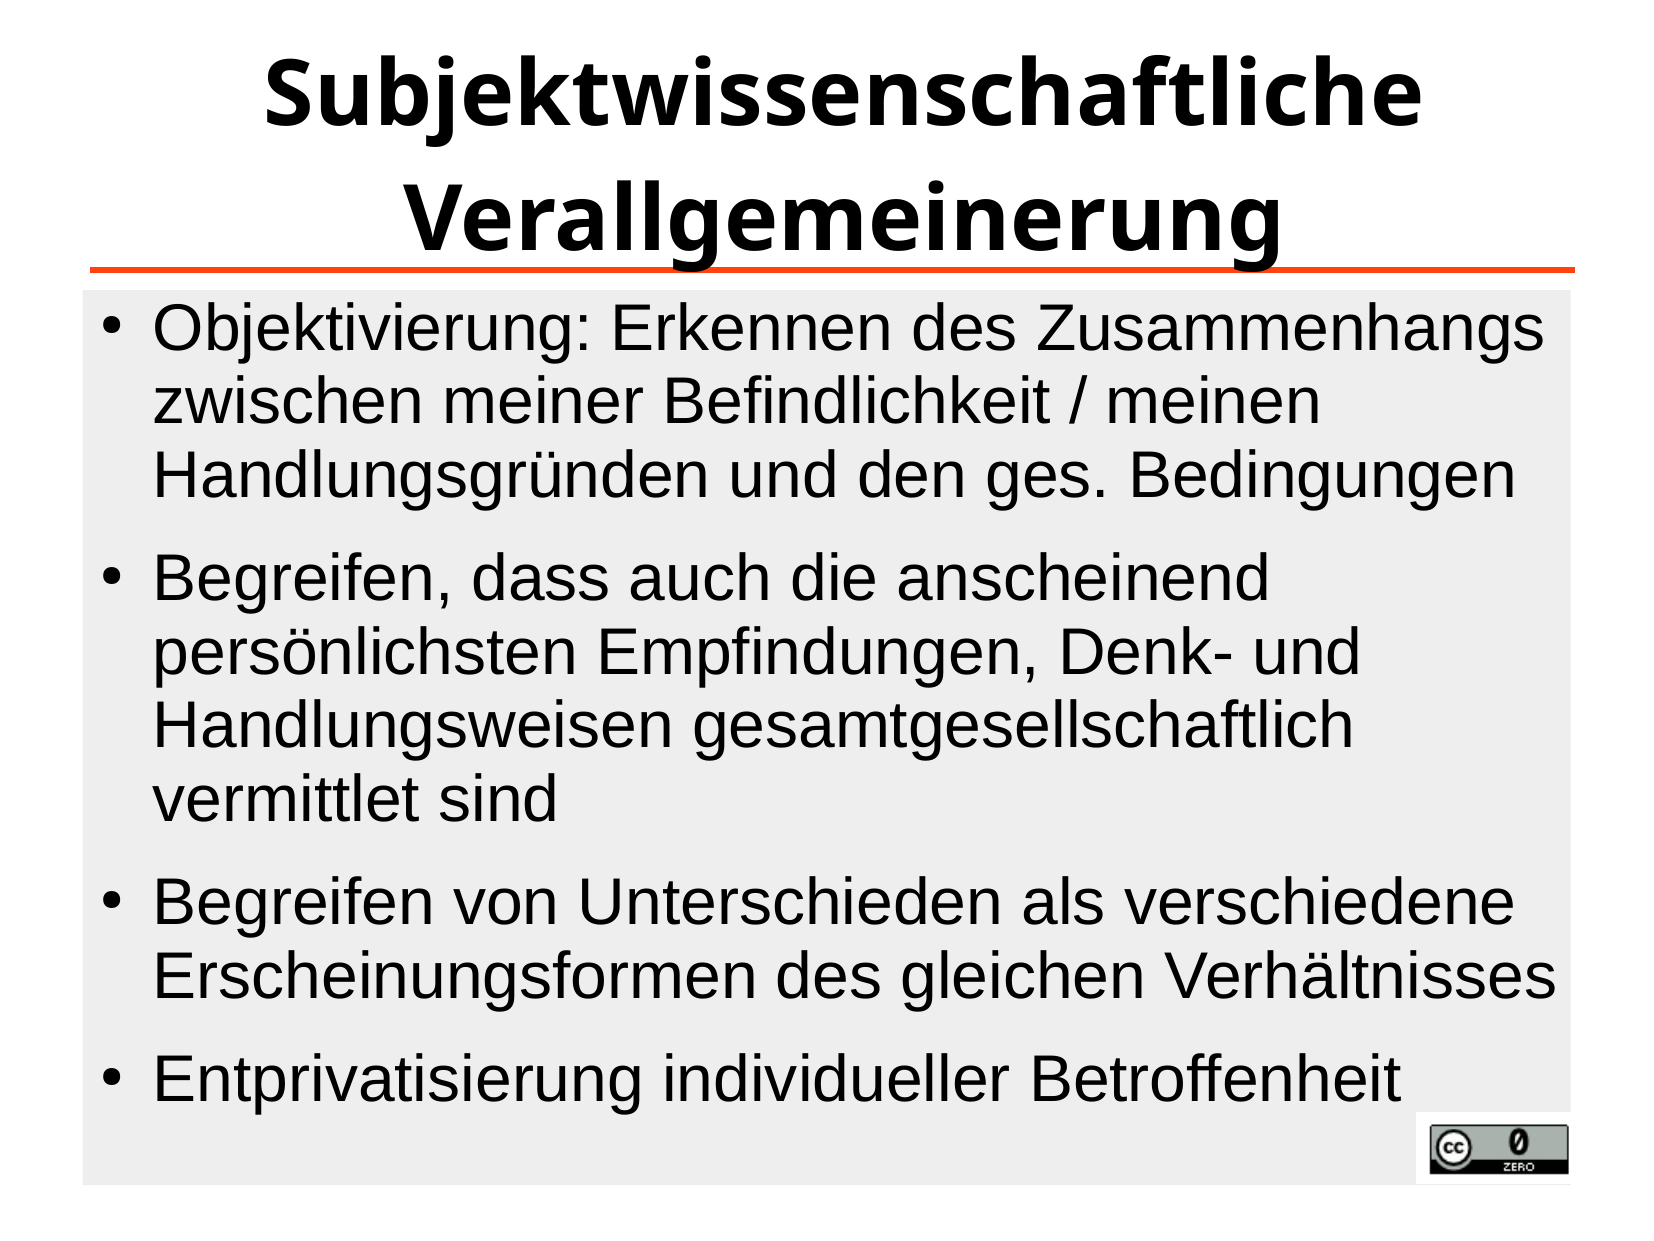

# Subjektwissenschaftliche Verallgemeinerung
Objektivierung: Erkennen des Zusammenhangs zwischen meiner Befindlichkeit / meinen Handlungsgründen und den ges. Bedingungen
Begreifen, dass auch die anscheinend persönlichsten Empfindungen, Denk- und Handlungsweisen gesamtgesellschaftlich vermittlet sind
Begreifen von Unterschieden als verschiedene Erscheinungsformen des gleichen Verhältnisses
Entprivatisierung individueller Betroffenheit